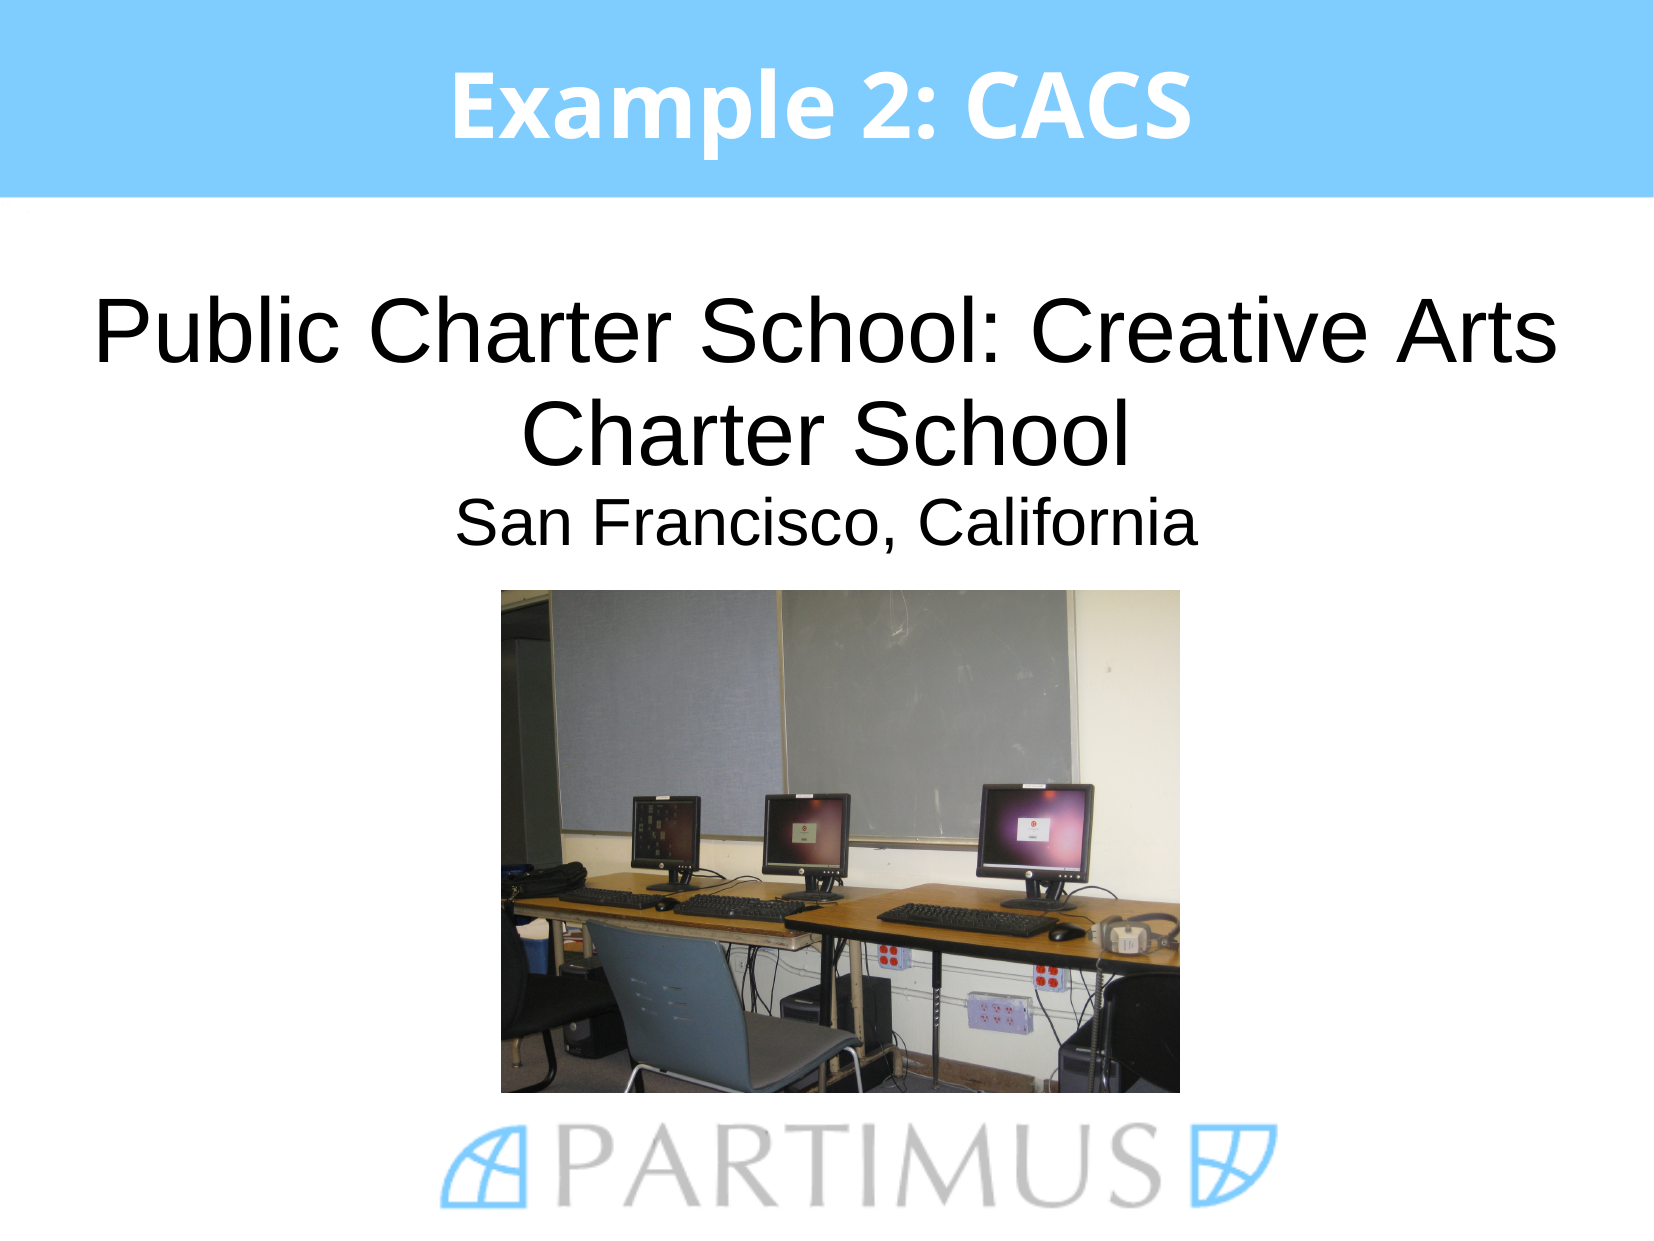

Example 2: CACS
# Public Charter School: Creative Arts Charter School
San Francisco, California